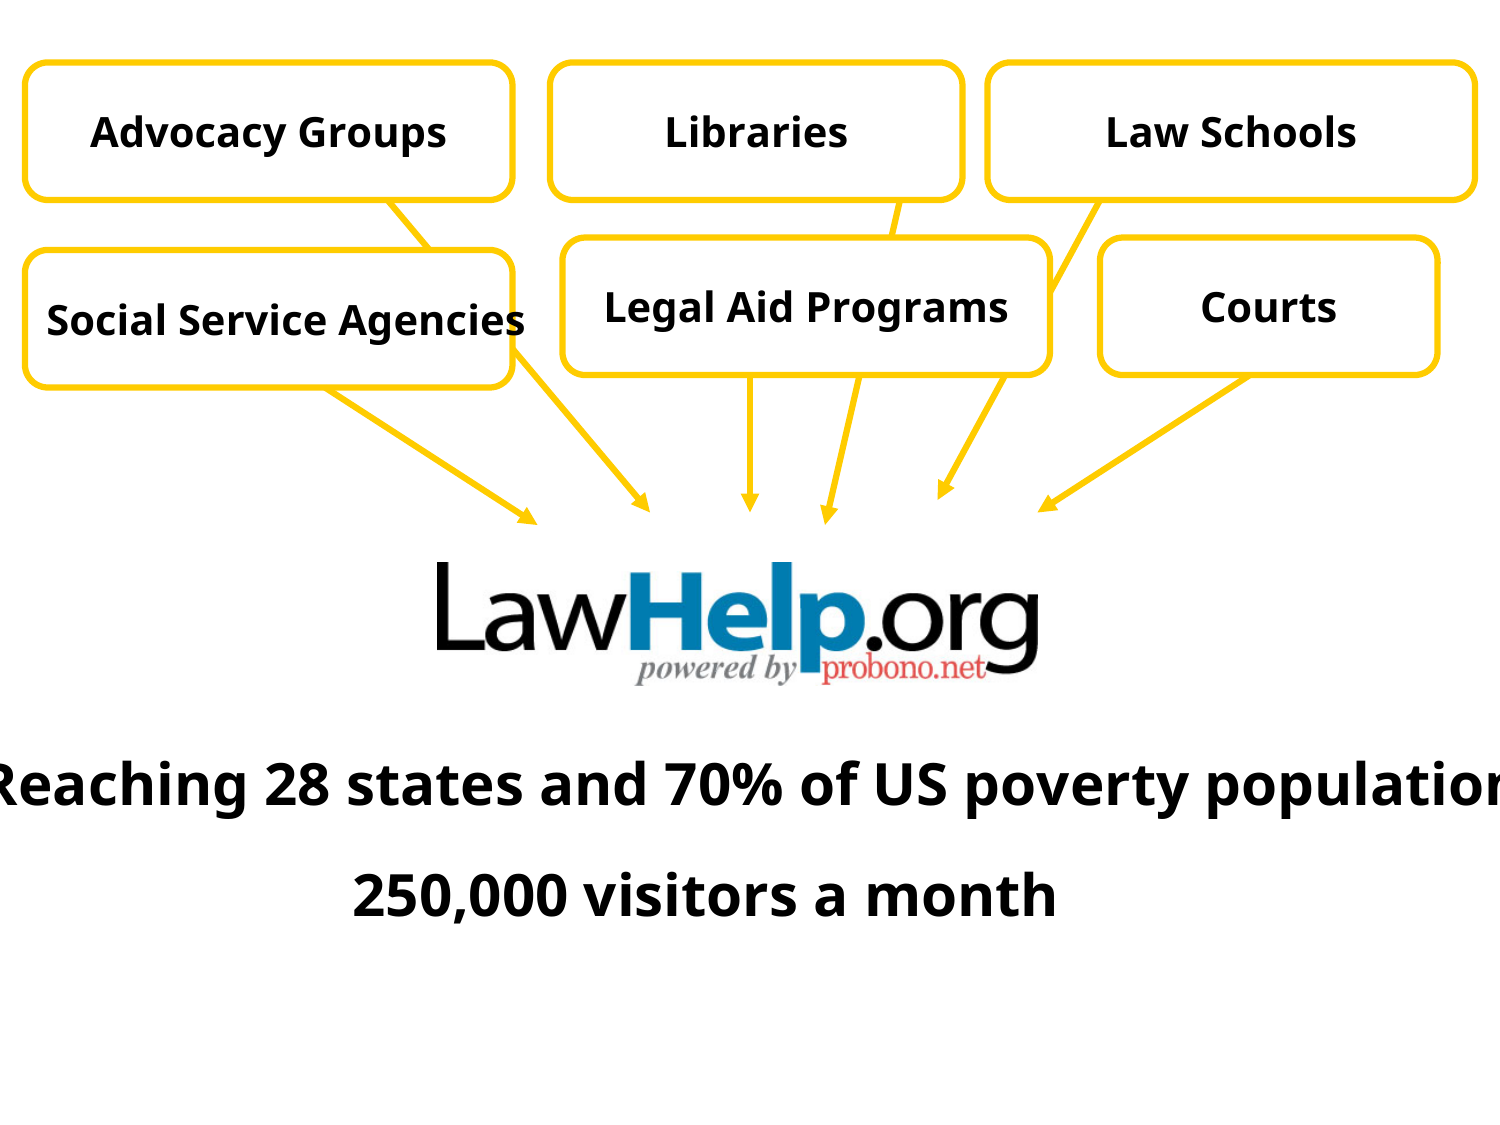

Advocacy Groups
Libraries
Law Schools
Legal Aid Programs
Courts
Social Service Agencies
Reaching 28 states and 70% of US poverty population
250,000 visitors a month